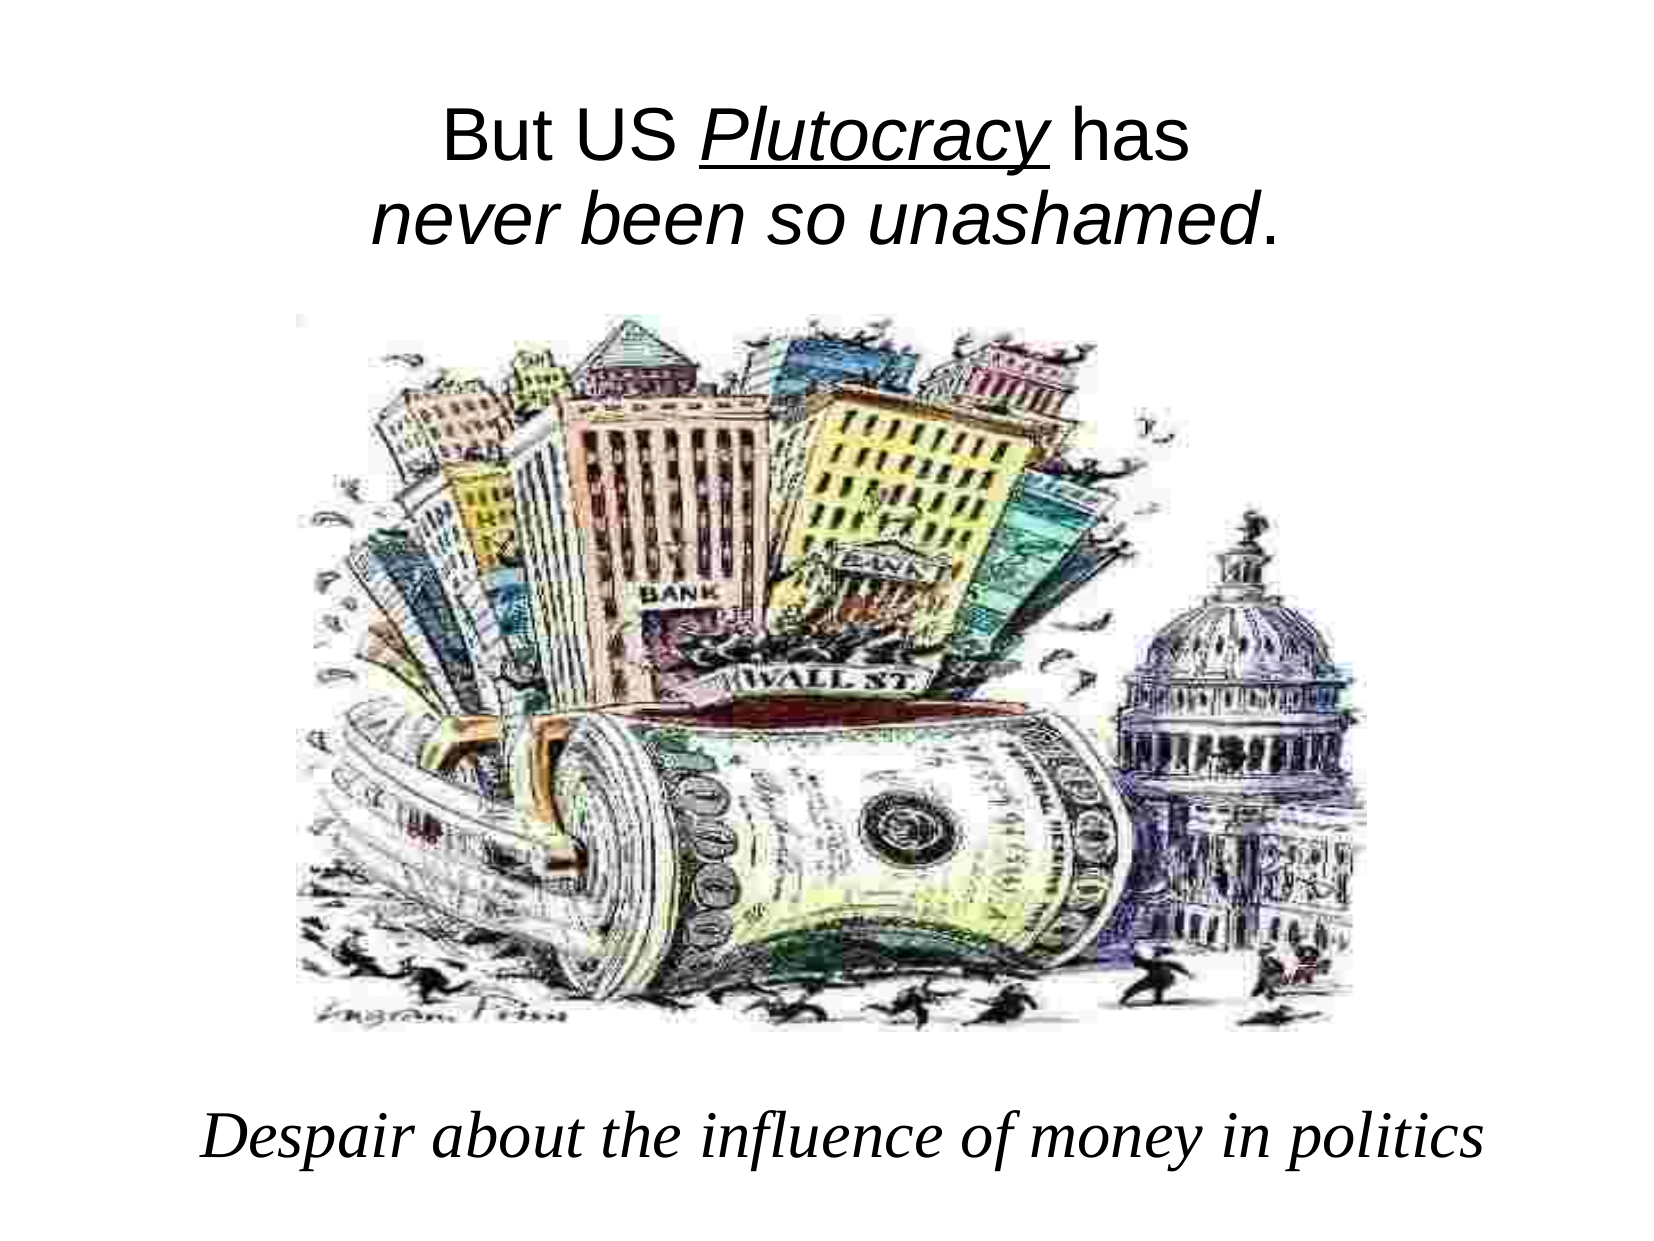

# But US Plutocracy has never been so unashamed.
Despair about the influence of money in politics